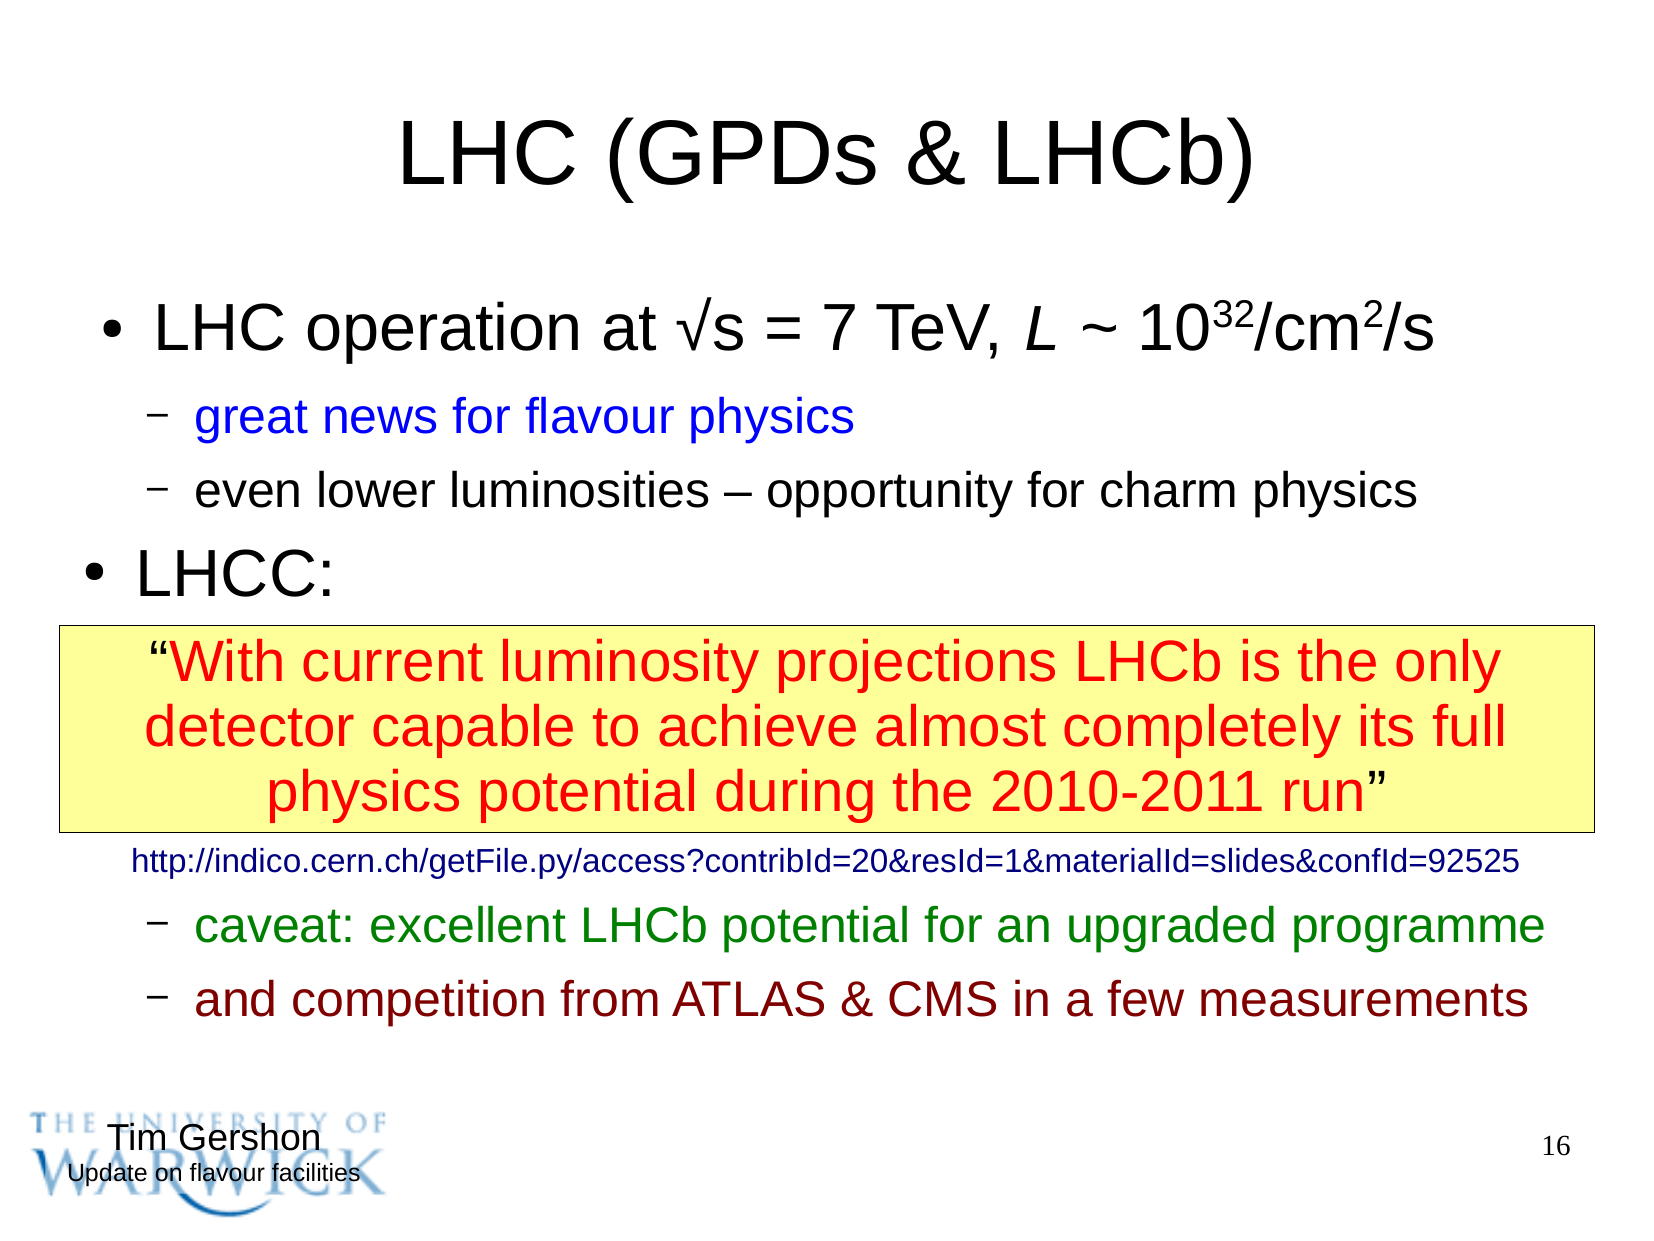

# LHC (GPDs & LHCb)
LHC operation at √s = 7 TeV, L ~ 1032/cm2/s
great news for flavour physics
even lower luminosities – opportunity for charm physics
LHCC:
“With current luminosity projections LHCb is the only detector capable to achieve almost completely its full physics potential during the 2010-2011 run”
http://indico.cern.ch/getFile.py/access?contribId=20&resId=1&materialId=slides&confId=92525
caveat: excellent LHCb potential for an upgraded programme
and competition from ATLAS & CMS in a few measurements
Tim Gershon
Update on flavour facilities
16